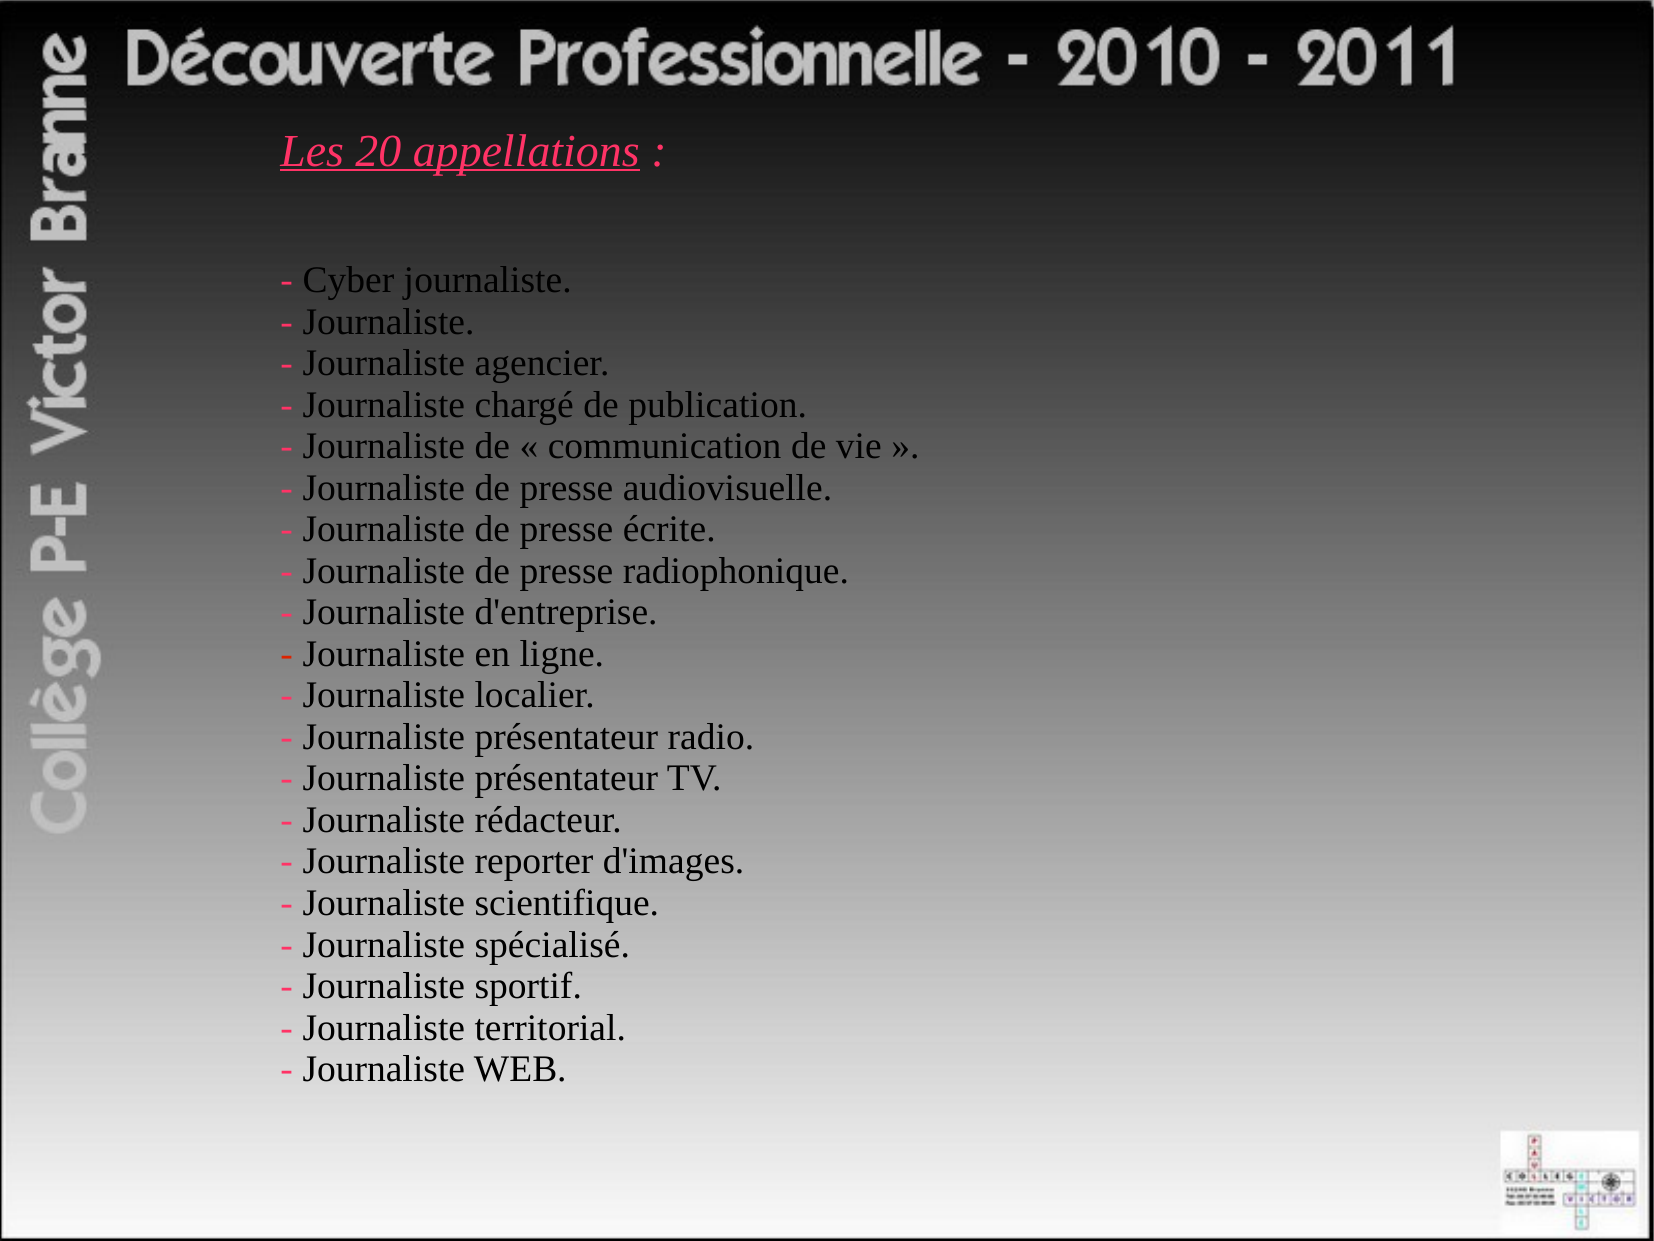

Les 20 appellations :
- Cyber journaliste.
- Journaliste.
- Journaliste agencier.
- Journaliste chargé de publication.
- Journaliste de « communication de vie ».
- Journaliste de presse audiovisuelle.
- Journaliste de presse écrite.
- Journaliste de presse radiophonique.
- Journaliste d'entreprise.
- Journaliste en ligne.
- Journaliste localier.
- Journaliste présentateur radio.
- Journaliste présentateur TV.
- Journaliste rédacteur.
- Journaliste reporter d'images.
- Journaliste scientifique.
- Journaliste spécialisé.
- Journaliste sportif.
- Journaliste territorial.
- Journaliste WEB.